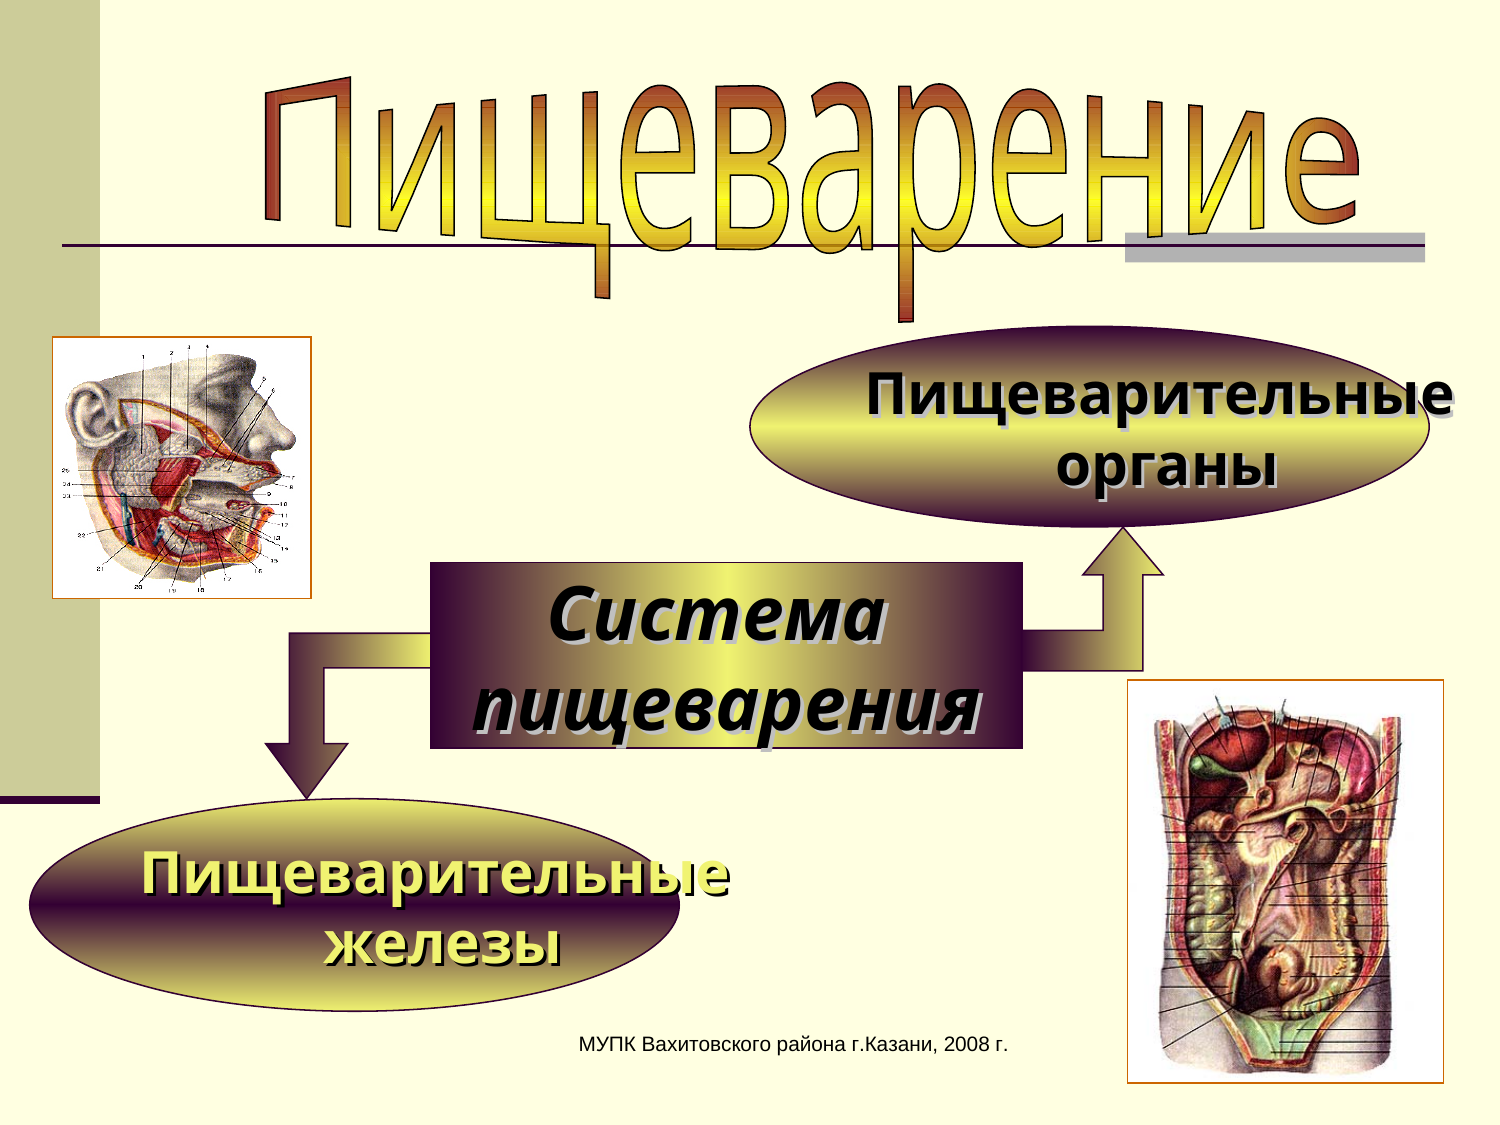

Пищеварение
Пищеварительные
органы
Система
пищеварения
Пищеварительные
железы
МУПК Вахитовского района г.Казани, 2008 г.